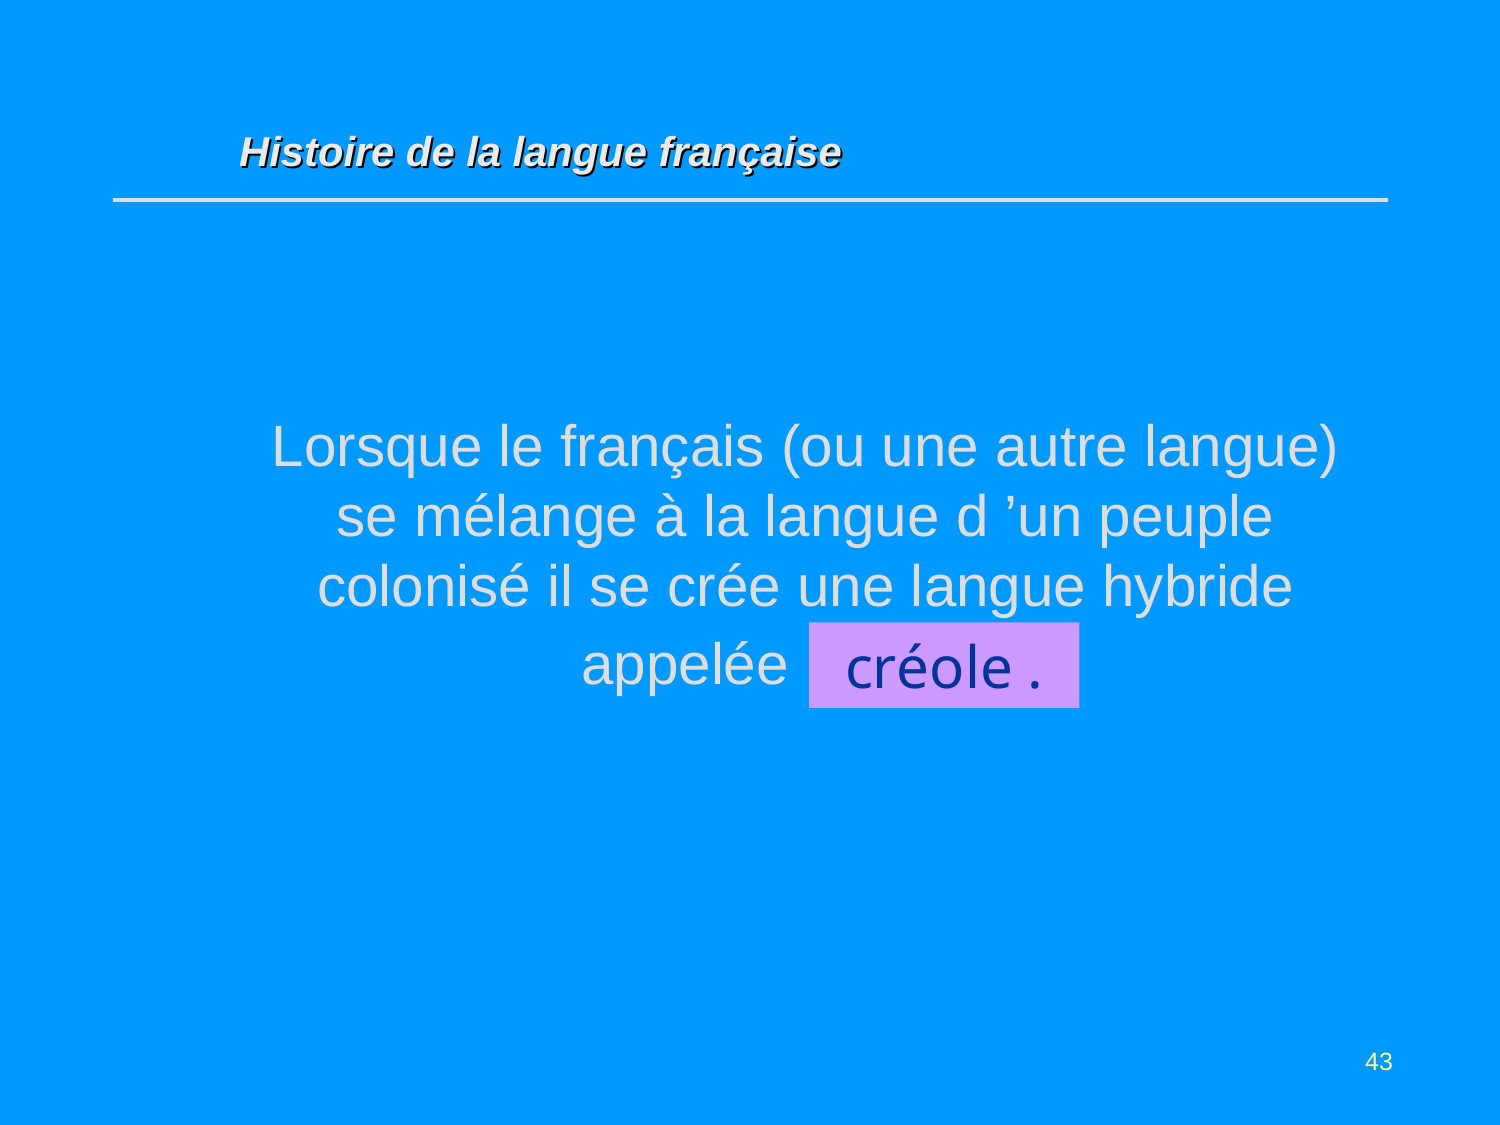

Histoire de la langue française
Lorsque le français (ou une autre langue) se mélange à la langue d ’un peuple colonisé il se crée une langue hybride appelée . . .
créole .
43